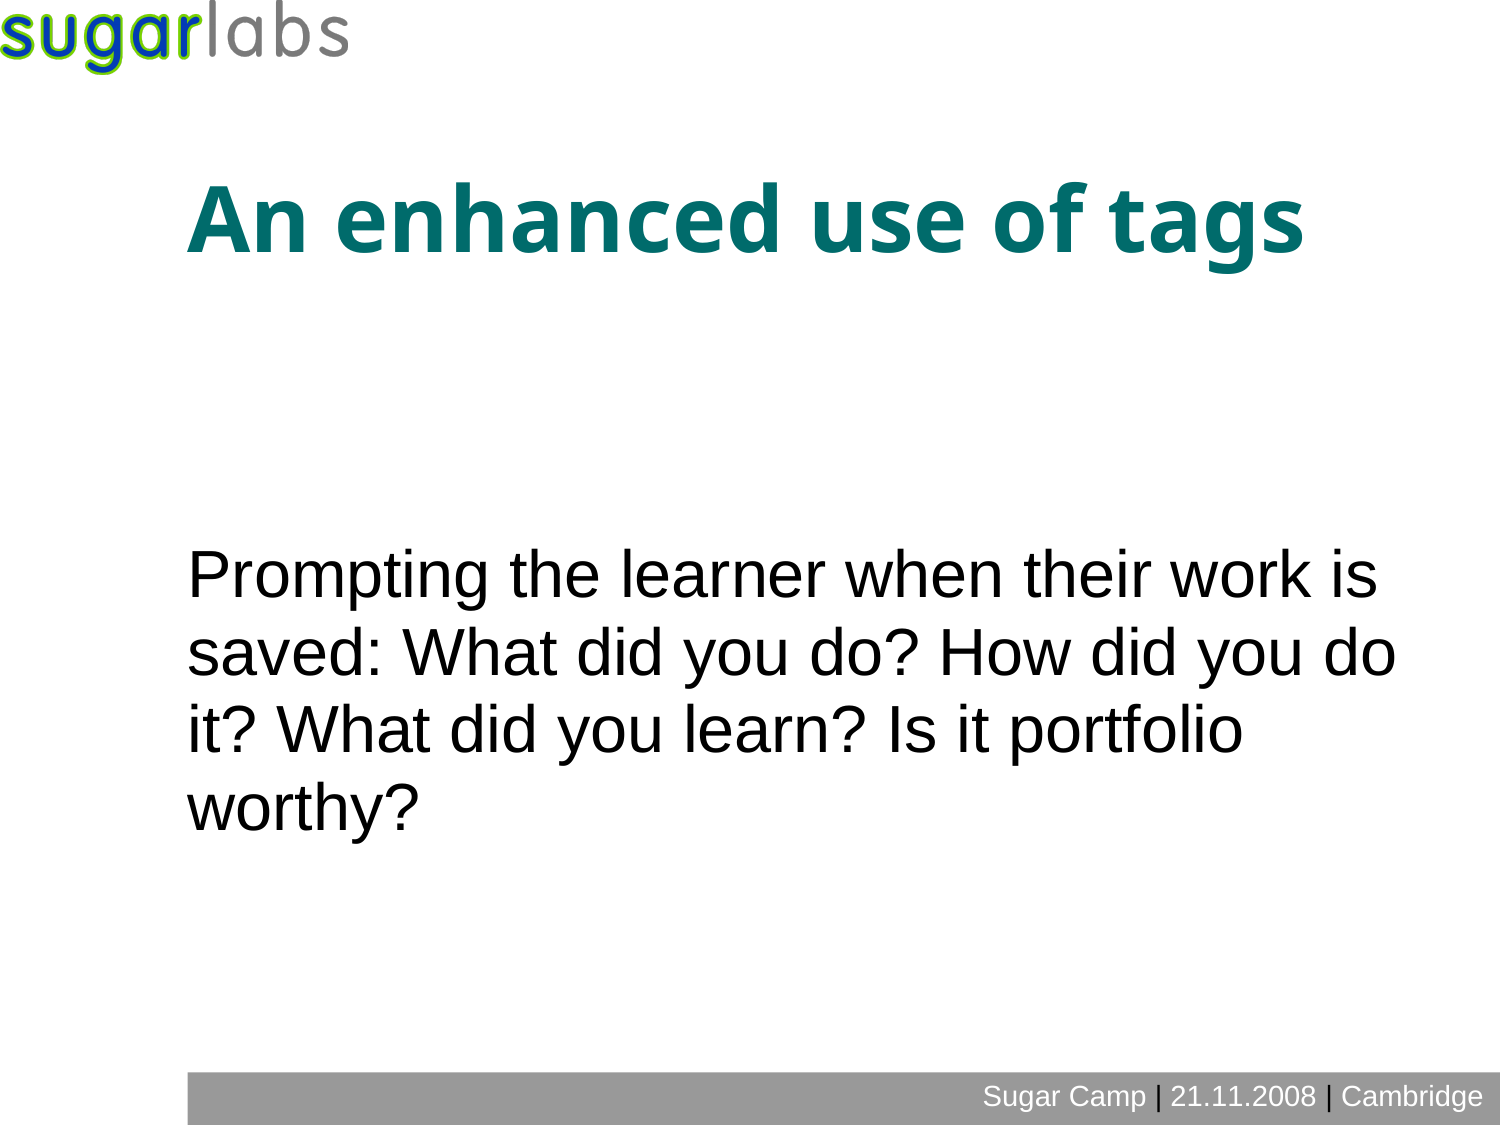

# An enhanced use of tags
Prompting the learner when their work is saved: What did you do? How did you do it? What did you learn? Is it portfolio worthy?